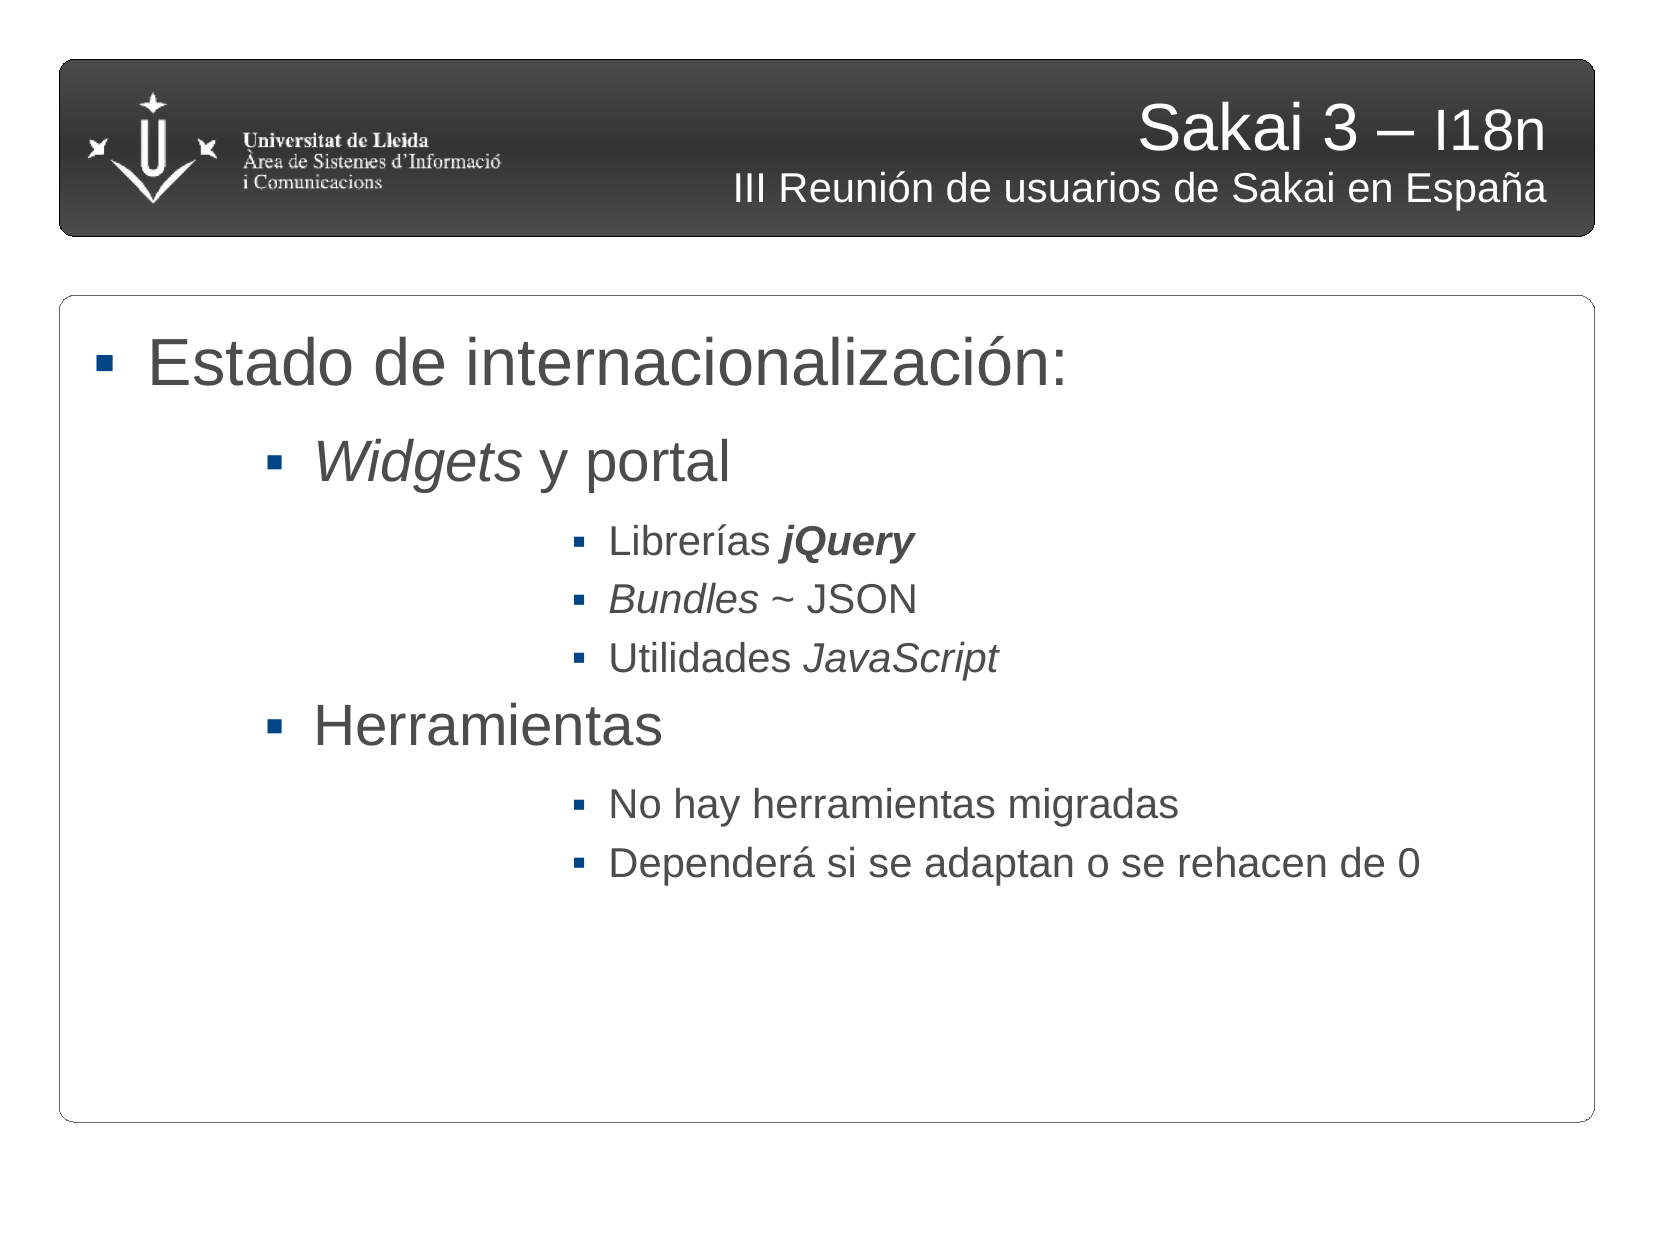

# Sakai 3 – I18n III Reunión de usuarios de Sakai en España
Estado de internacionalización:
Widgets y portal
Librerías jQuery
Bundles ~ JSON
Utilidades JavaScript
Herramientas
No hay herramientas migradas
Dependerá si se adaptan o se rehacen de 0